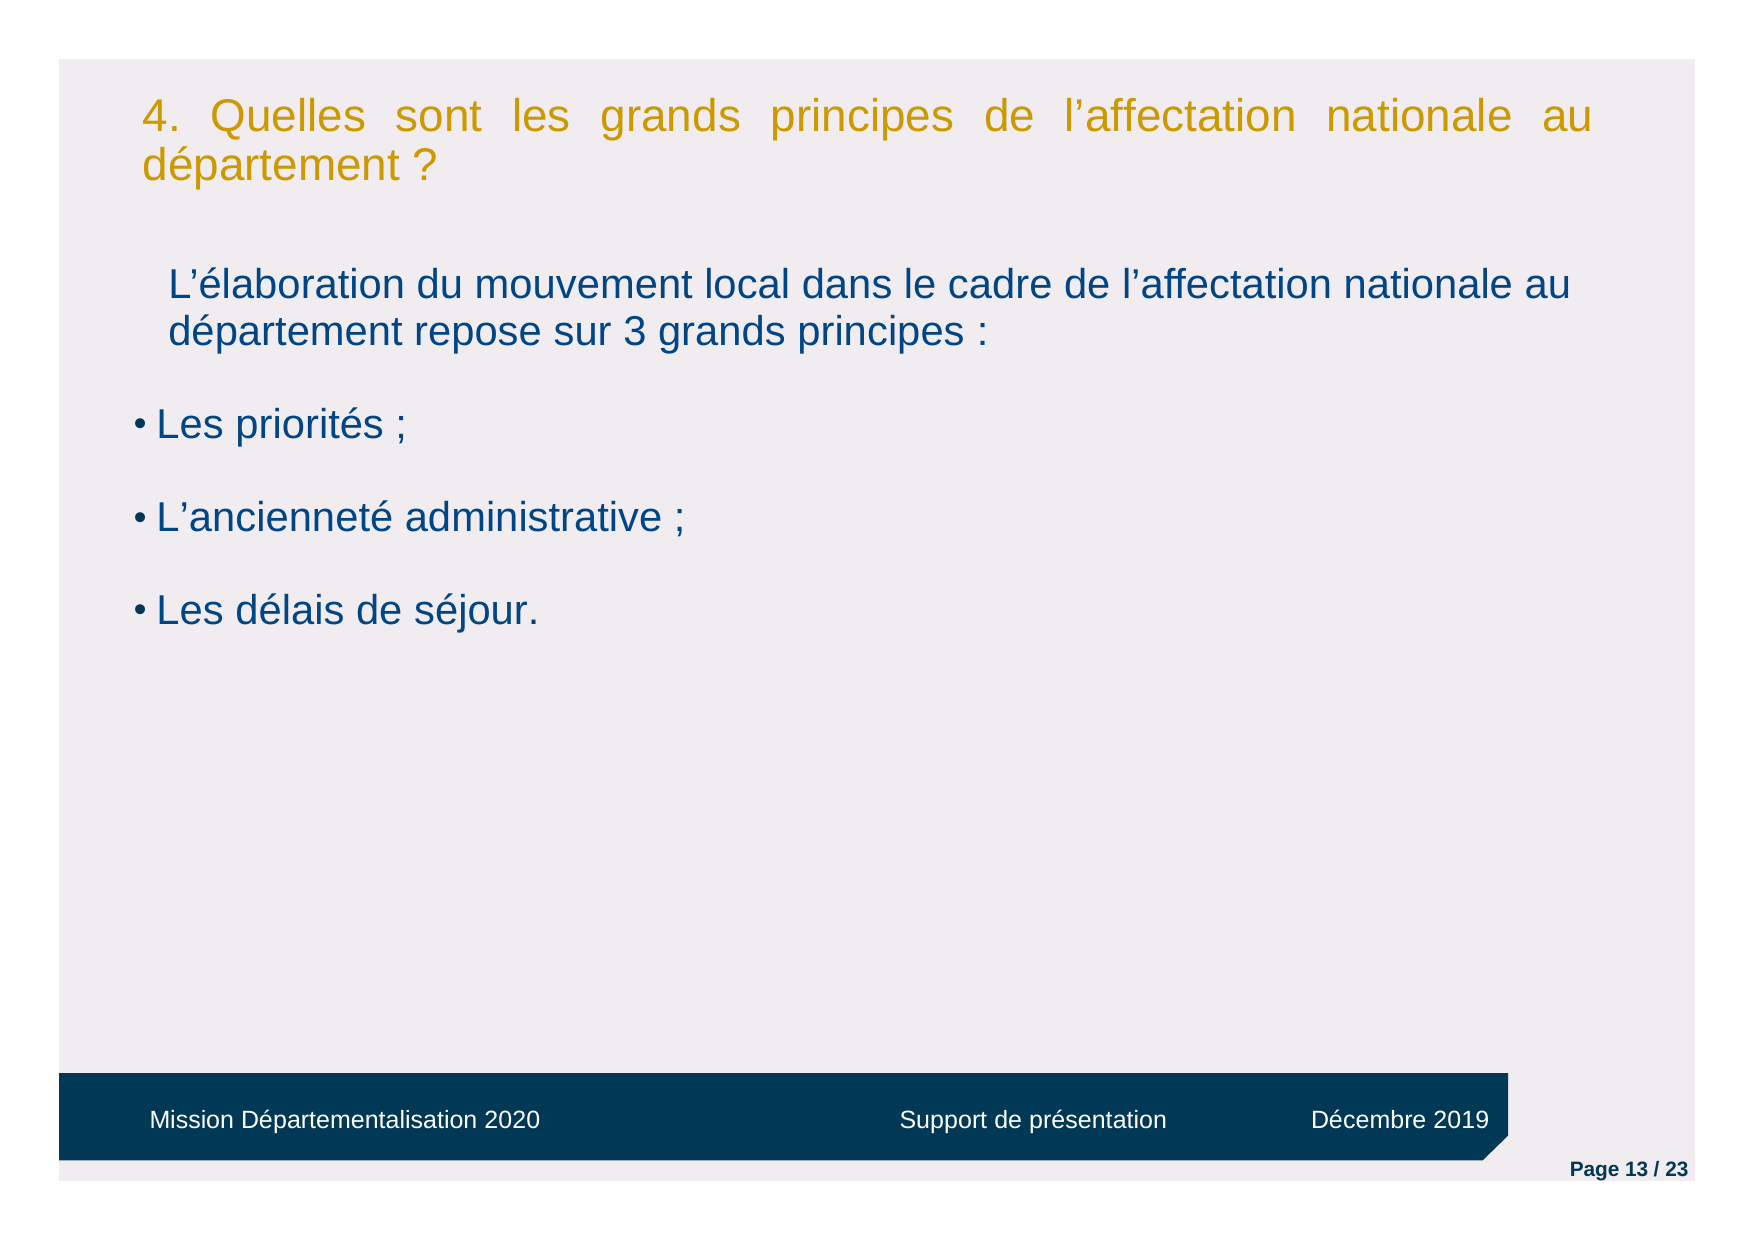

# 4. Quelles sont les grands principes de l’affectation nationale au département ?
L’élaboration du mouvement local dans le cadre de l’affectation nationale au département repose sur 3 grands principes :
Les priorités ;
L’ancienneté administrative ;
Les délais de séjour.